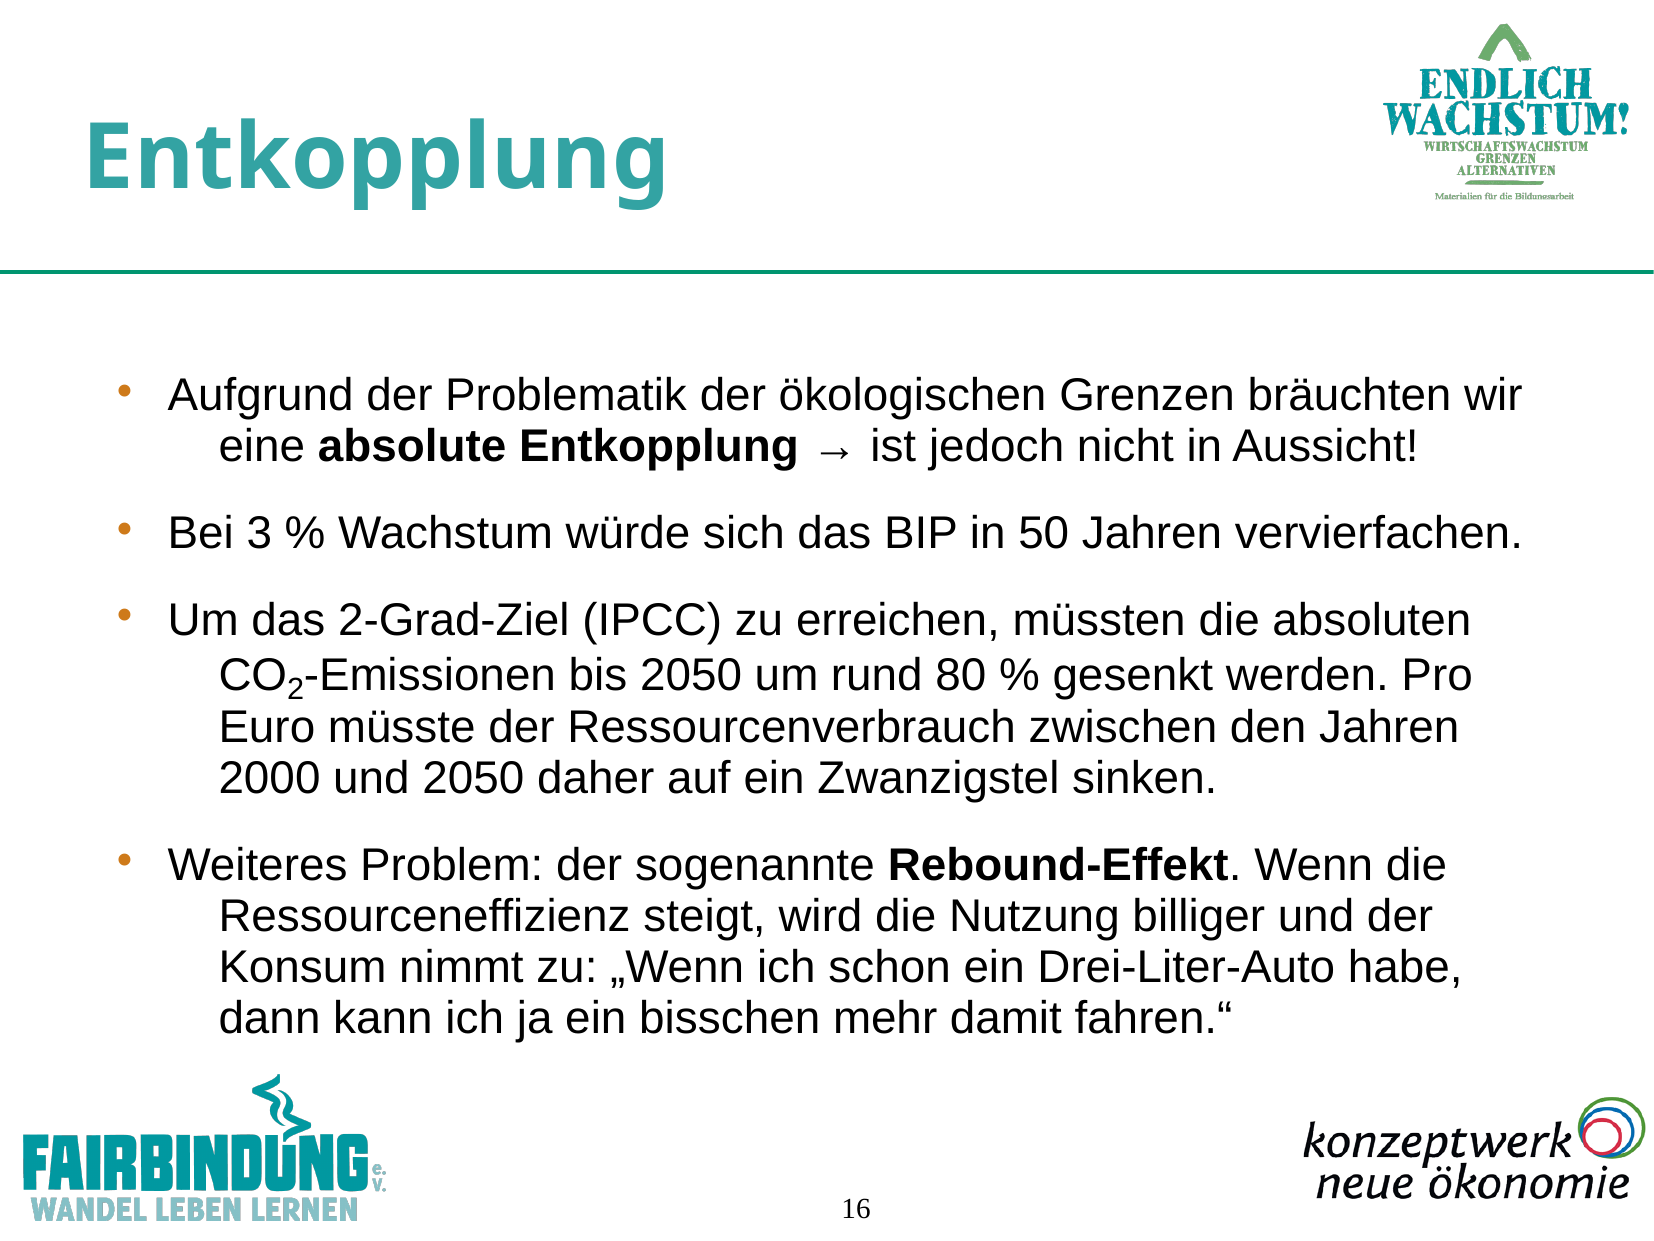

# Entkopplung
Aufgrund der Problematik der ökologischen Grenzen bräuchten wir eine absolute Entkopplung → ist jedoch nicht in Aussicht!
Bei 3 % Wachstum würde sich das BIP in 50 Jahren vervierfachen.
Um das 2-Grad-Ziel (IPCC) zu erreichen, müssten die absoluten CO2-Emissionen bis 2050 um rund 80 % gesenkt werden. Pro Euro müsste der Ressourcenverbrauch zwischen den Jahren 2000 und 2050 daher auf ein Zwanzigstel sinken.
Weiteres Problem: der sogenannte Rebound-Effekt. Wenn die Ressourceneffizienz steigt, wird die Nutzung billiger und der Konsum nimmt zu: „Wenn ich schon ein Drei-Liter-Auto habe, dann kann ich ja ein bisschen mehr damit fahren.“
16